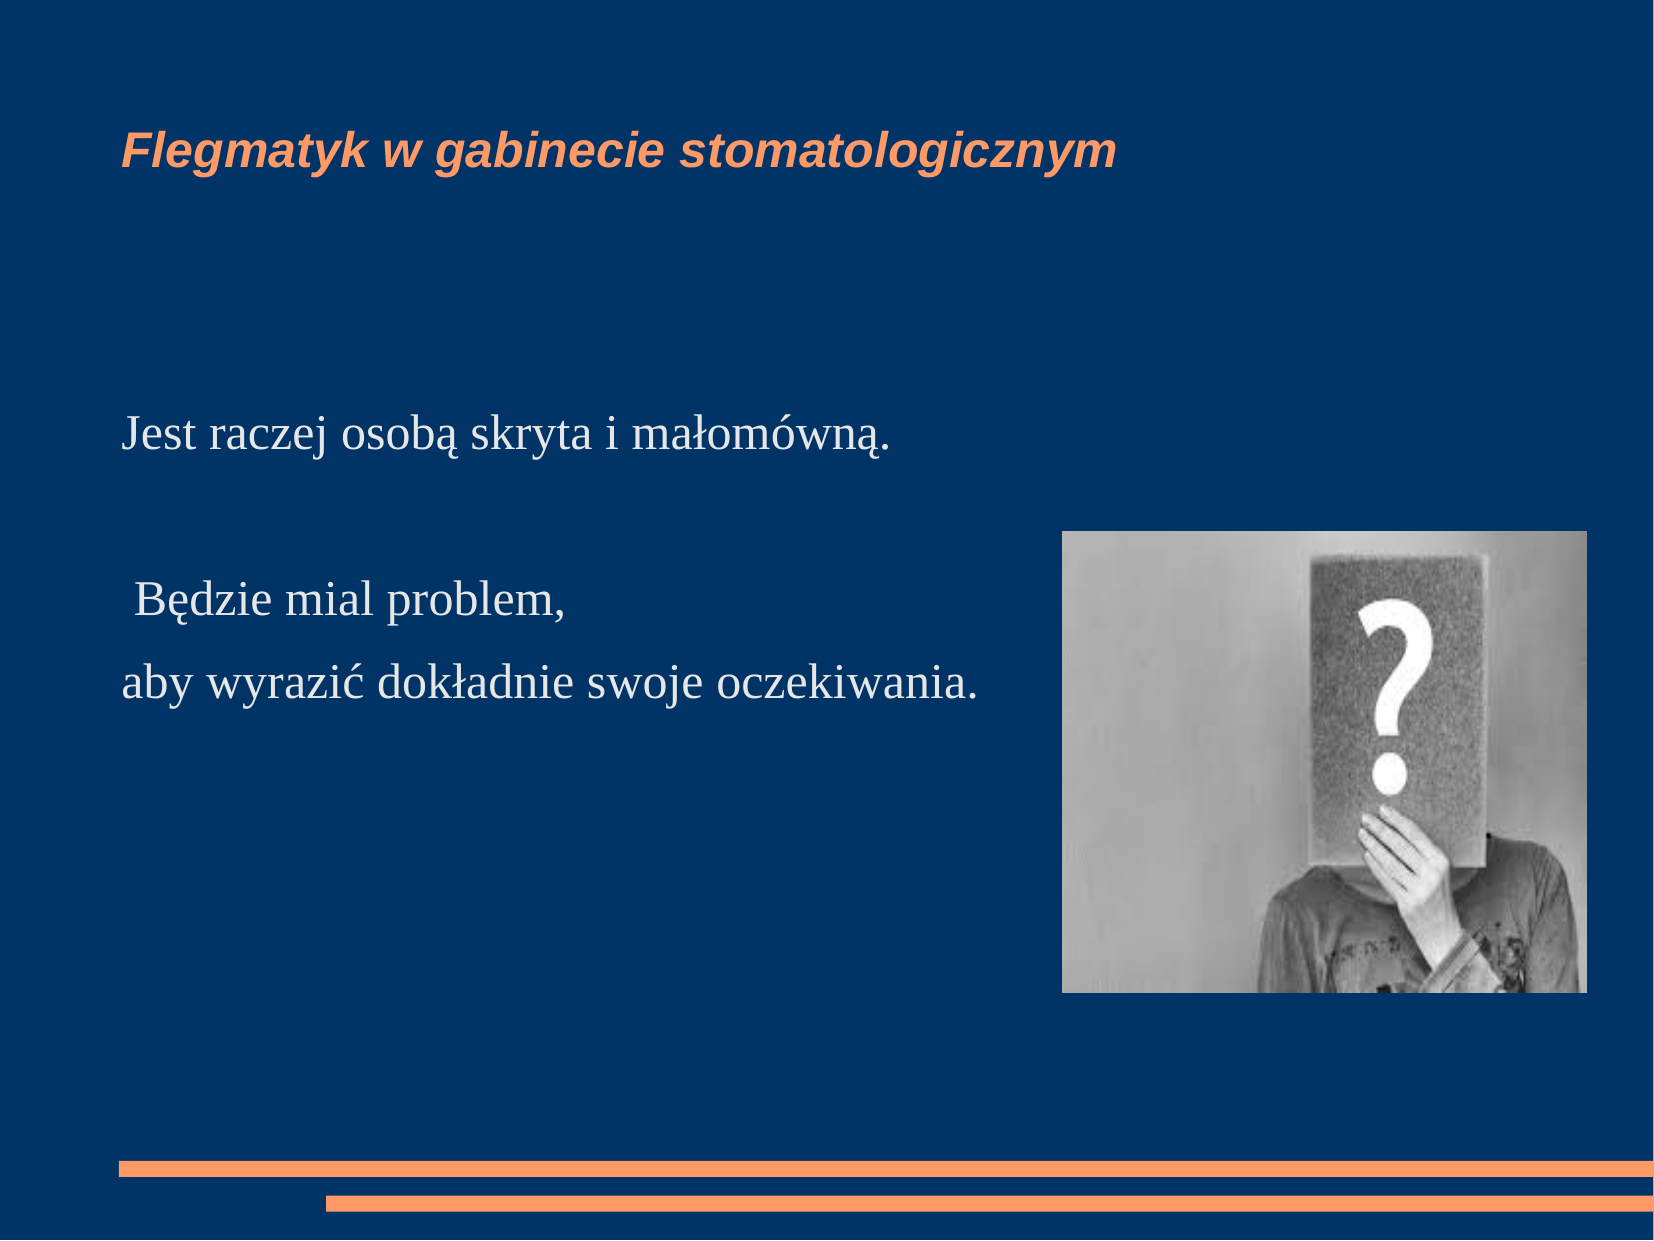

# Flegmatyk w gabinecie stomatologicznym
Jest raczej osobą skryta i małomówną.
 Będzie mial problem,
aby wyrazić dokładnie swoje oczekiwania.